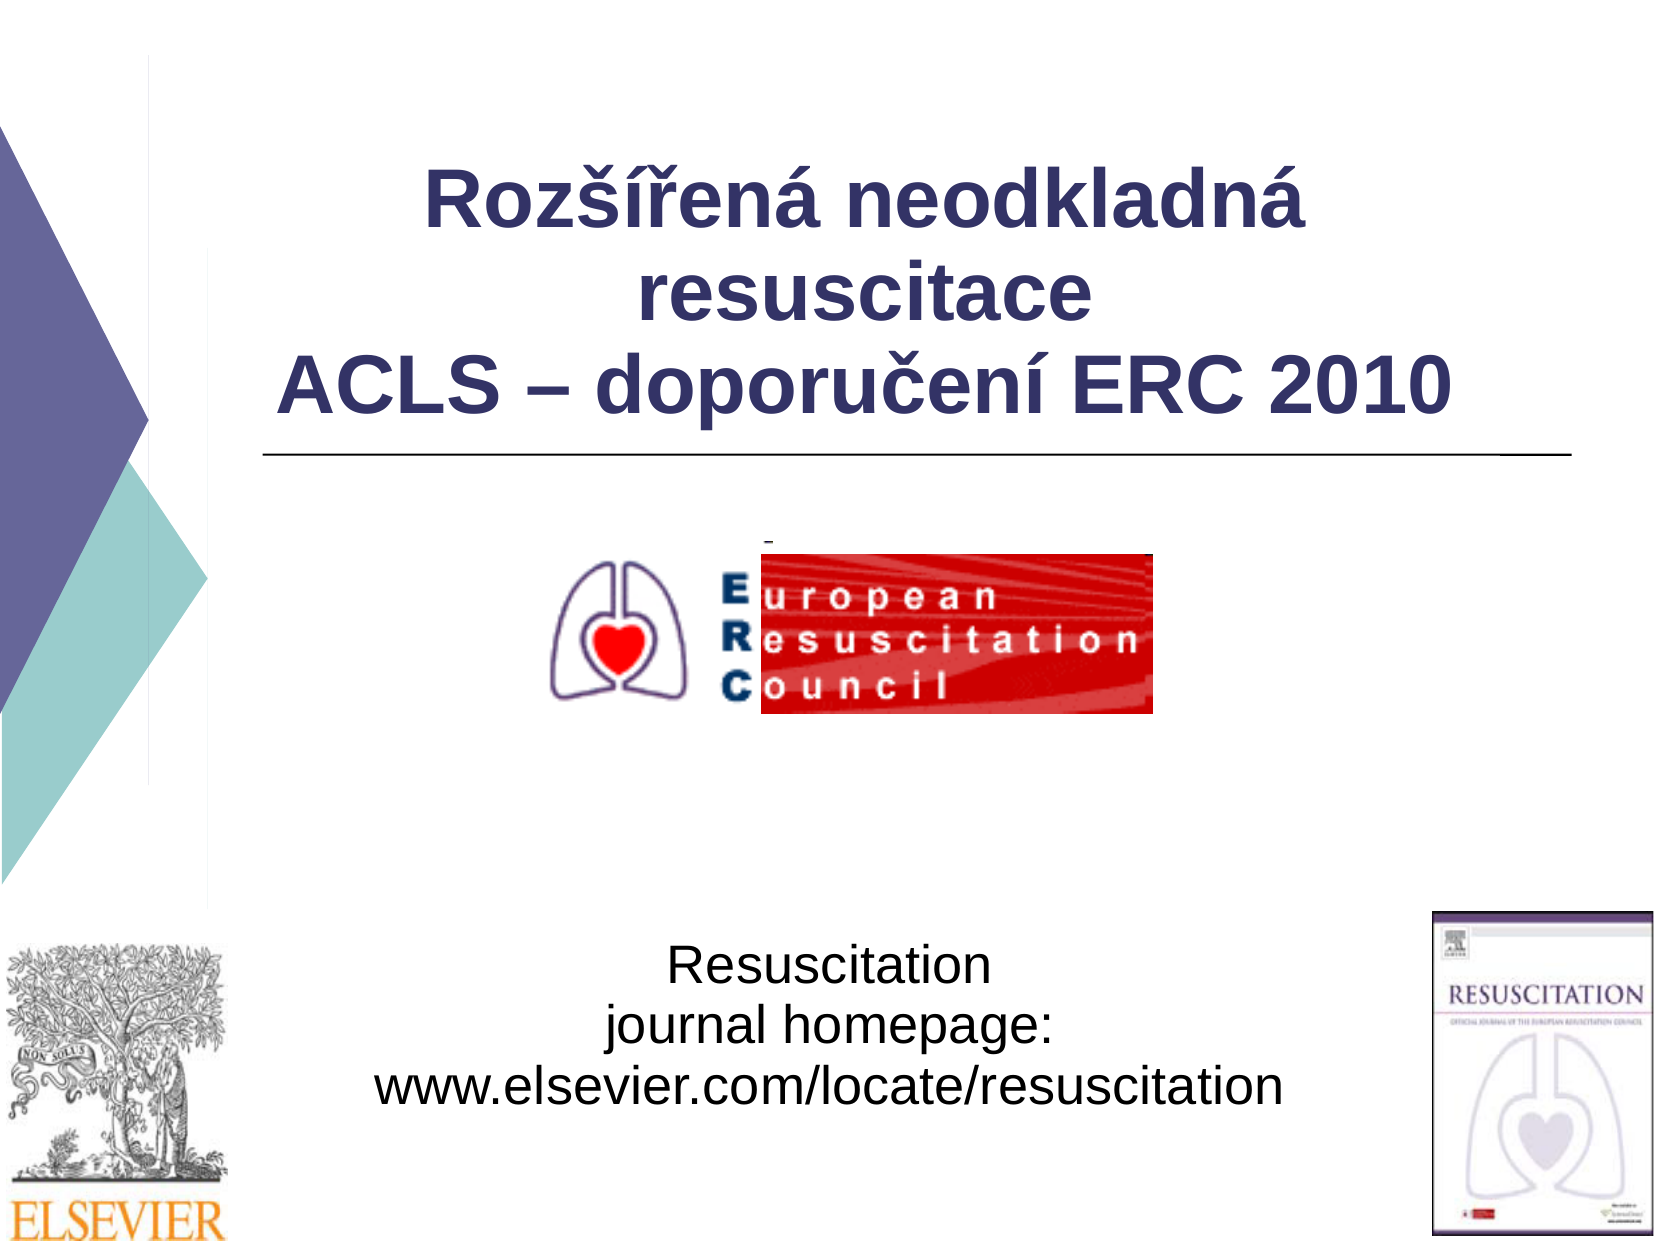

# Rozšířená neodkladná resuscitace ACLS – doporučení ERC 2010
Resuscitation
journal homepage:
www.elsevier.com/locate/resuscitation